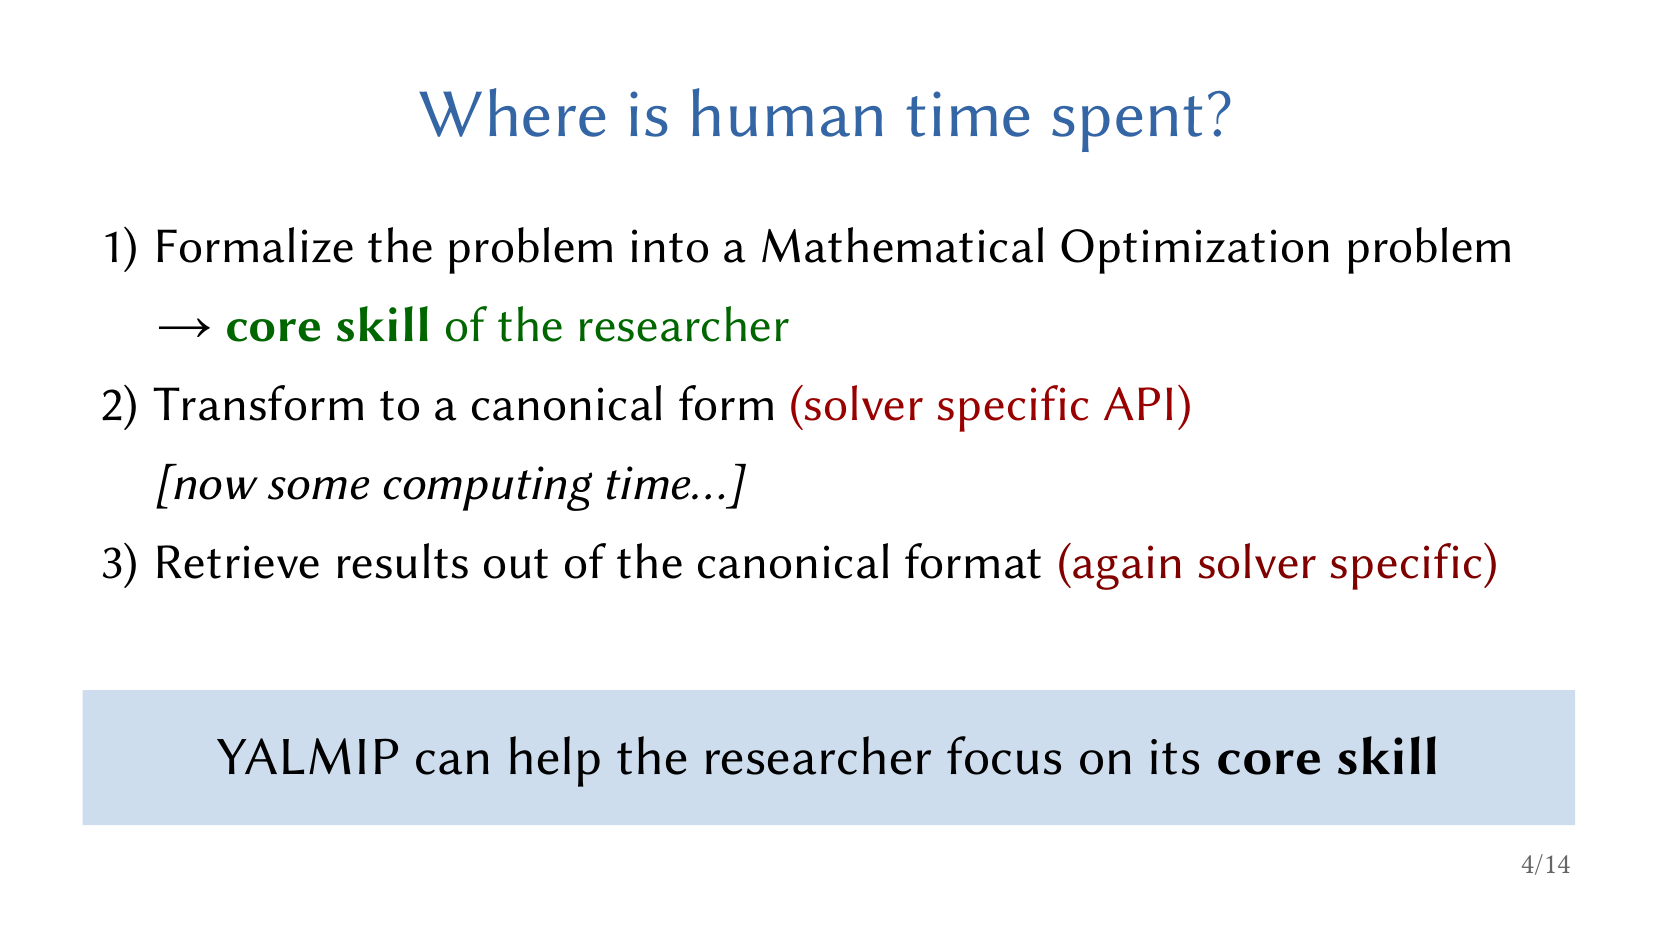

# Where is human time spent?
Formalize the problem into a Mathematical Optimization problem
→ core skill of the researcher
Transform to a canonical form (solver specific API)
[now some computing time...]
Retrieve results out of the canonical format (again solver specific)
YALMIP can help the researcher focus on its core skill
4